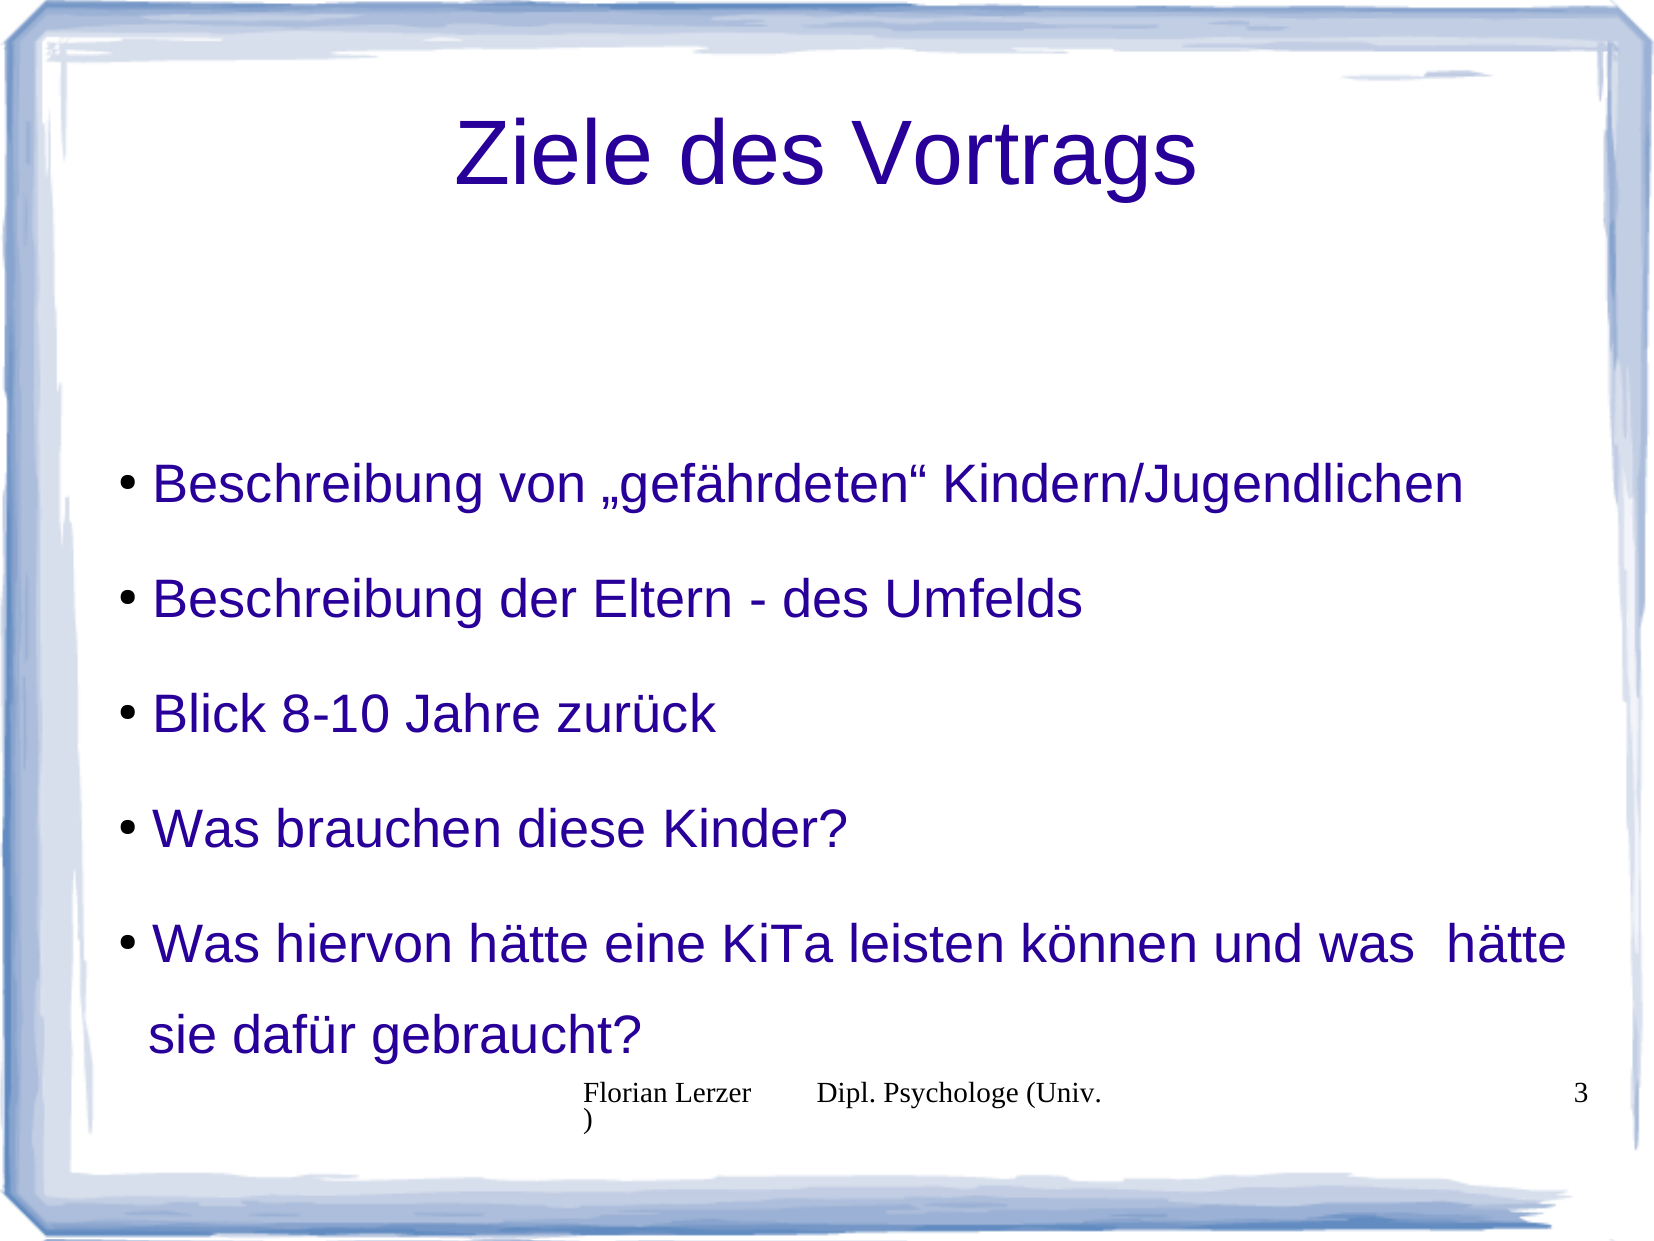

# Ziele des Vortrags
 Beschreibung von „gefährdeten“ Kindern/Jugendlichen
 Beschreibung der Eltern - des Umfelds
 Blick 8-10 Jahre zurück
 Was brauchen diese Kinder?
 Was hiervon hätte eine KiTa leisten können und was 	hätte sie dafür gebraucht?
Florian Lerzer Dipl. Psychologe (Univ.)
3